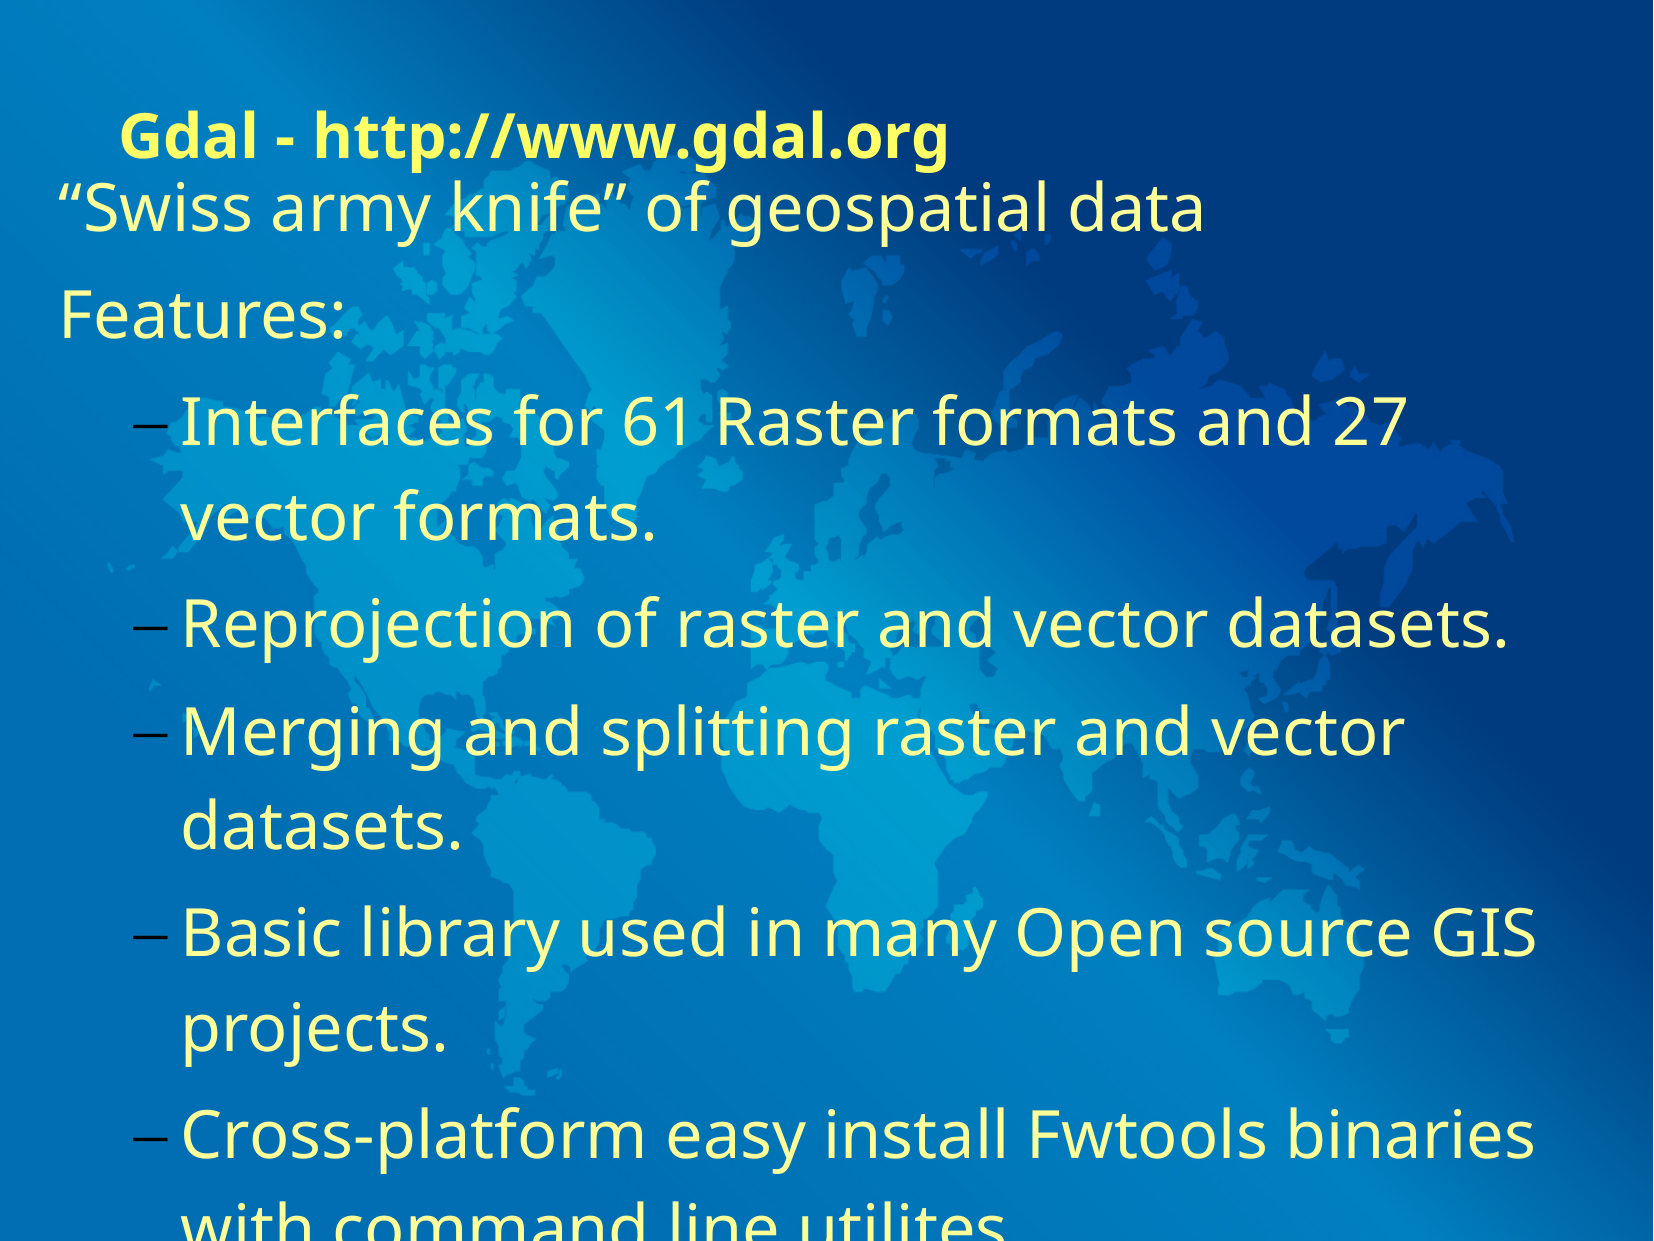

# Gdal - http://www.gdal.org
“Swiss army knife” of geospatial data
Features:
Interfaces for 61 Raster formats and 27 vector formats.
Reprojection of raster and vector datasets.
Merging and splitting raster and vector datasets.
Basic library used in many Open source GIS projects.
Cross-platform easy install Fwtools binaries with command line utilites